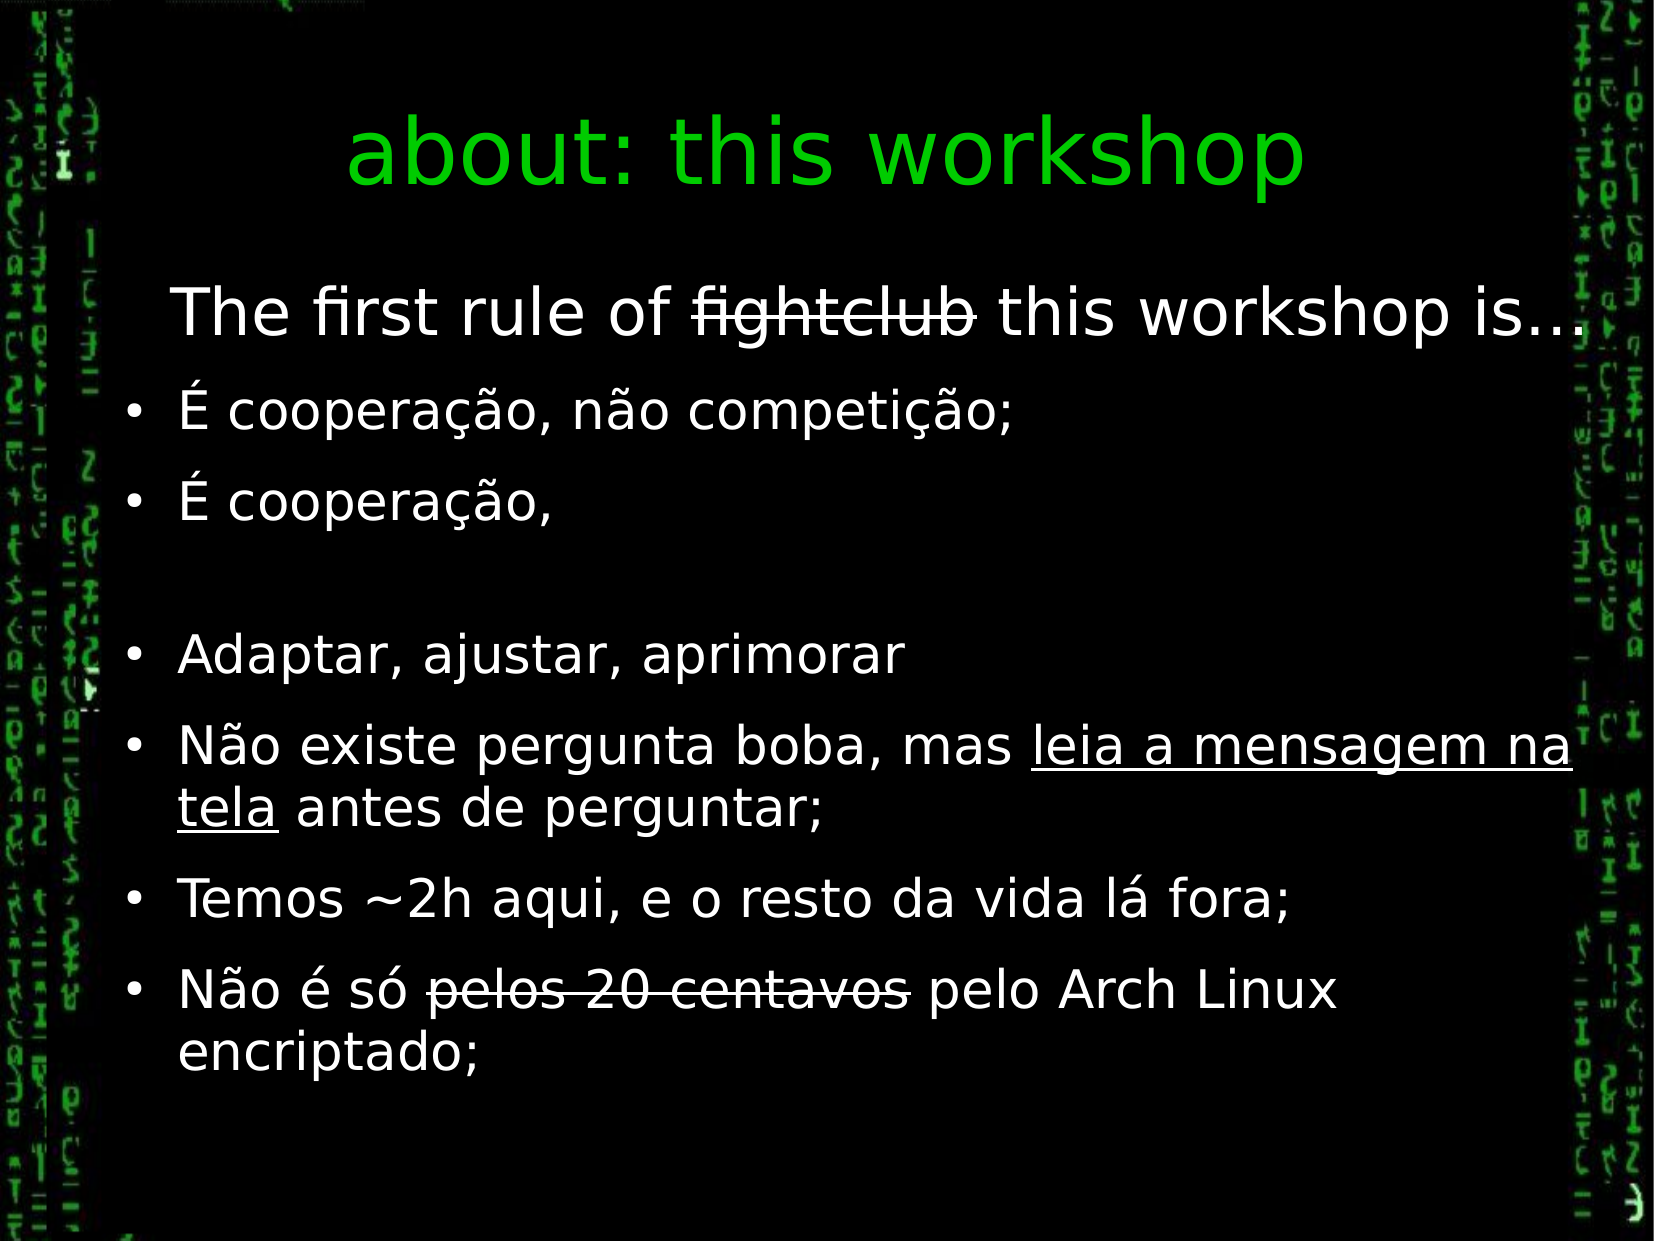

# about: this workshop
 The first rule of fightclub this workshop is…
É cooperação, não competição;
É cooperação, mas tem que entender recursividade. Para entender recursividade...
Adaptar, ajustar, aprimorar => avançamos juntos;
Não existe pergunta boba, mas leia a mensagem na tela antes de perguntar;
Temos ~2h aqui, e o resto da vida lá fora;
Não é só pelos 20 centavos pelo Arch Linux encriptado;